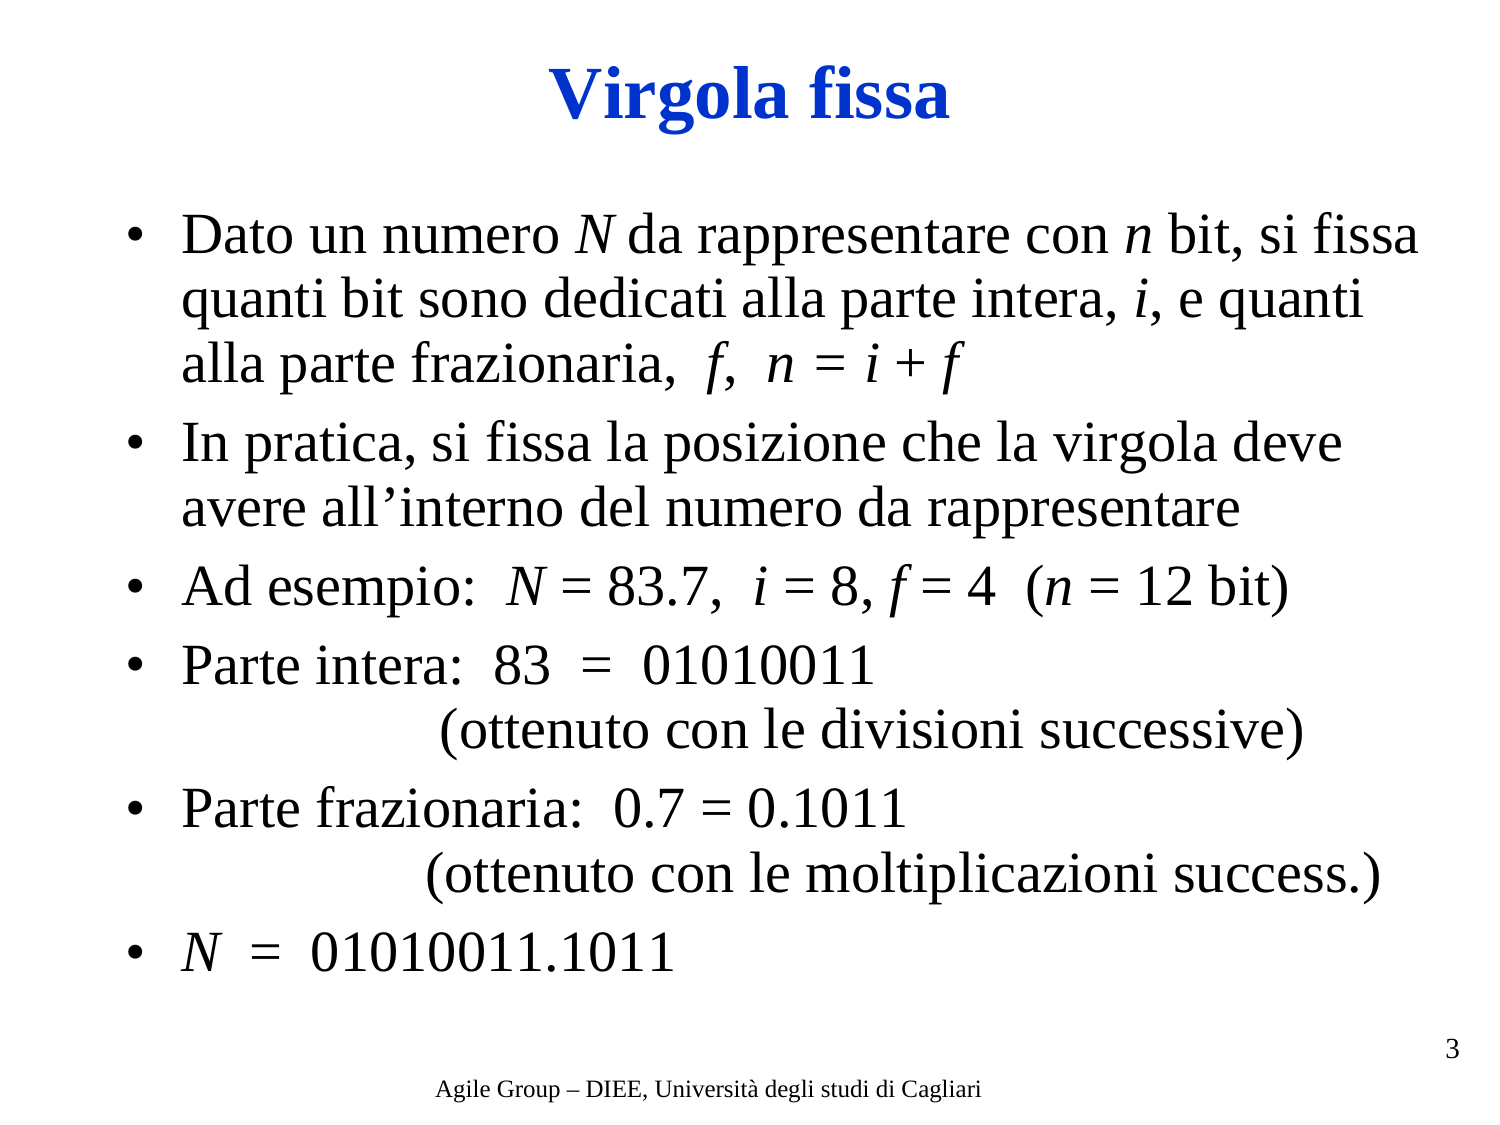

# Virgola fissa
Dato un numero N da rappresentare con n bit, si fissa quanti bit sono dedicati alla parte intera, i, e quanti alla parte frazionaria, f, n = i + f
In pratica, si fissa la posizione che la virgola deve avere all’interno del numero da rappresentare
Ad esempio: N = 83.7, i = 8, f = 4 (n = 12 bit)
Parte intera: 83 = 01010011
		 (ottenuto con le divisioni successive)
Parte frazionaria: 0.7 = 0.1011
		(ottenuto con le moltiplicazioni success.)
N = 01010011.1011
3